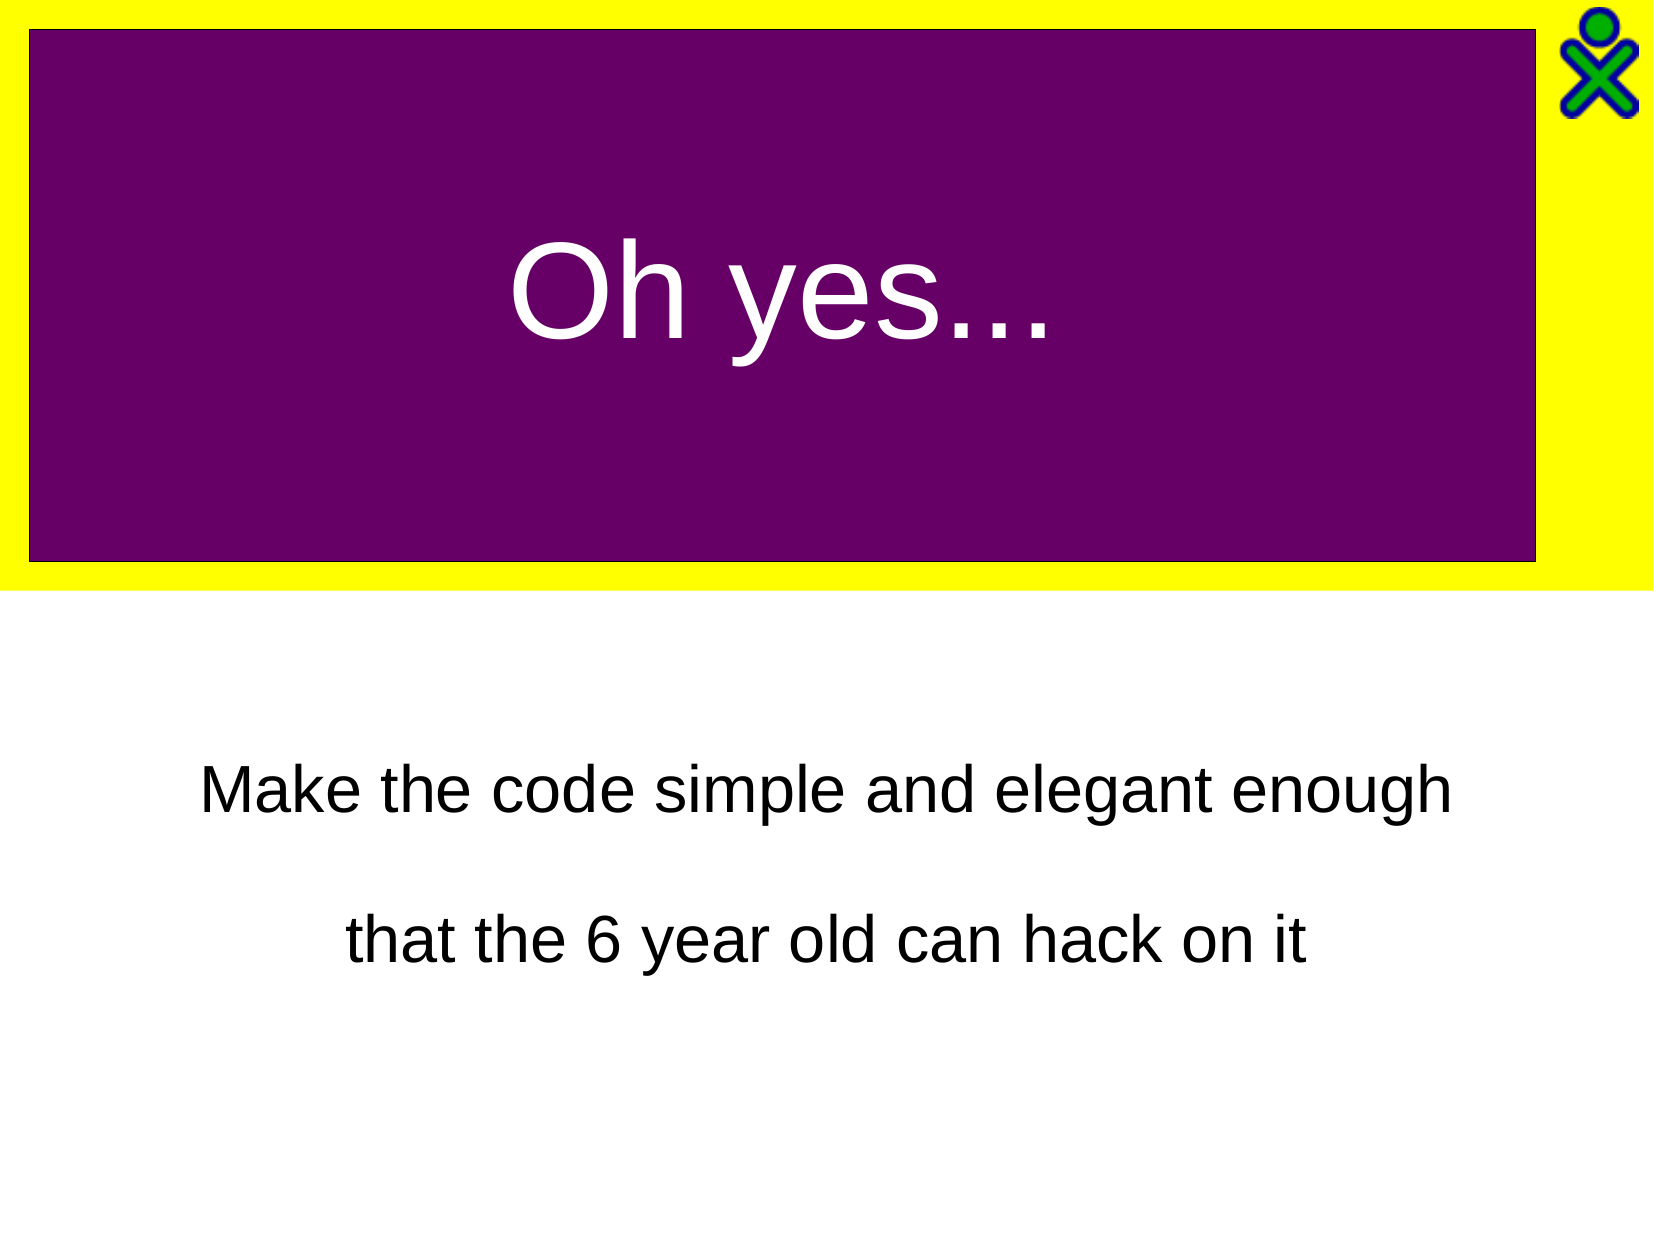

# Oh yes...
Make the code simple and elegant enough
that the 6 year old can hack on it